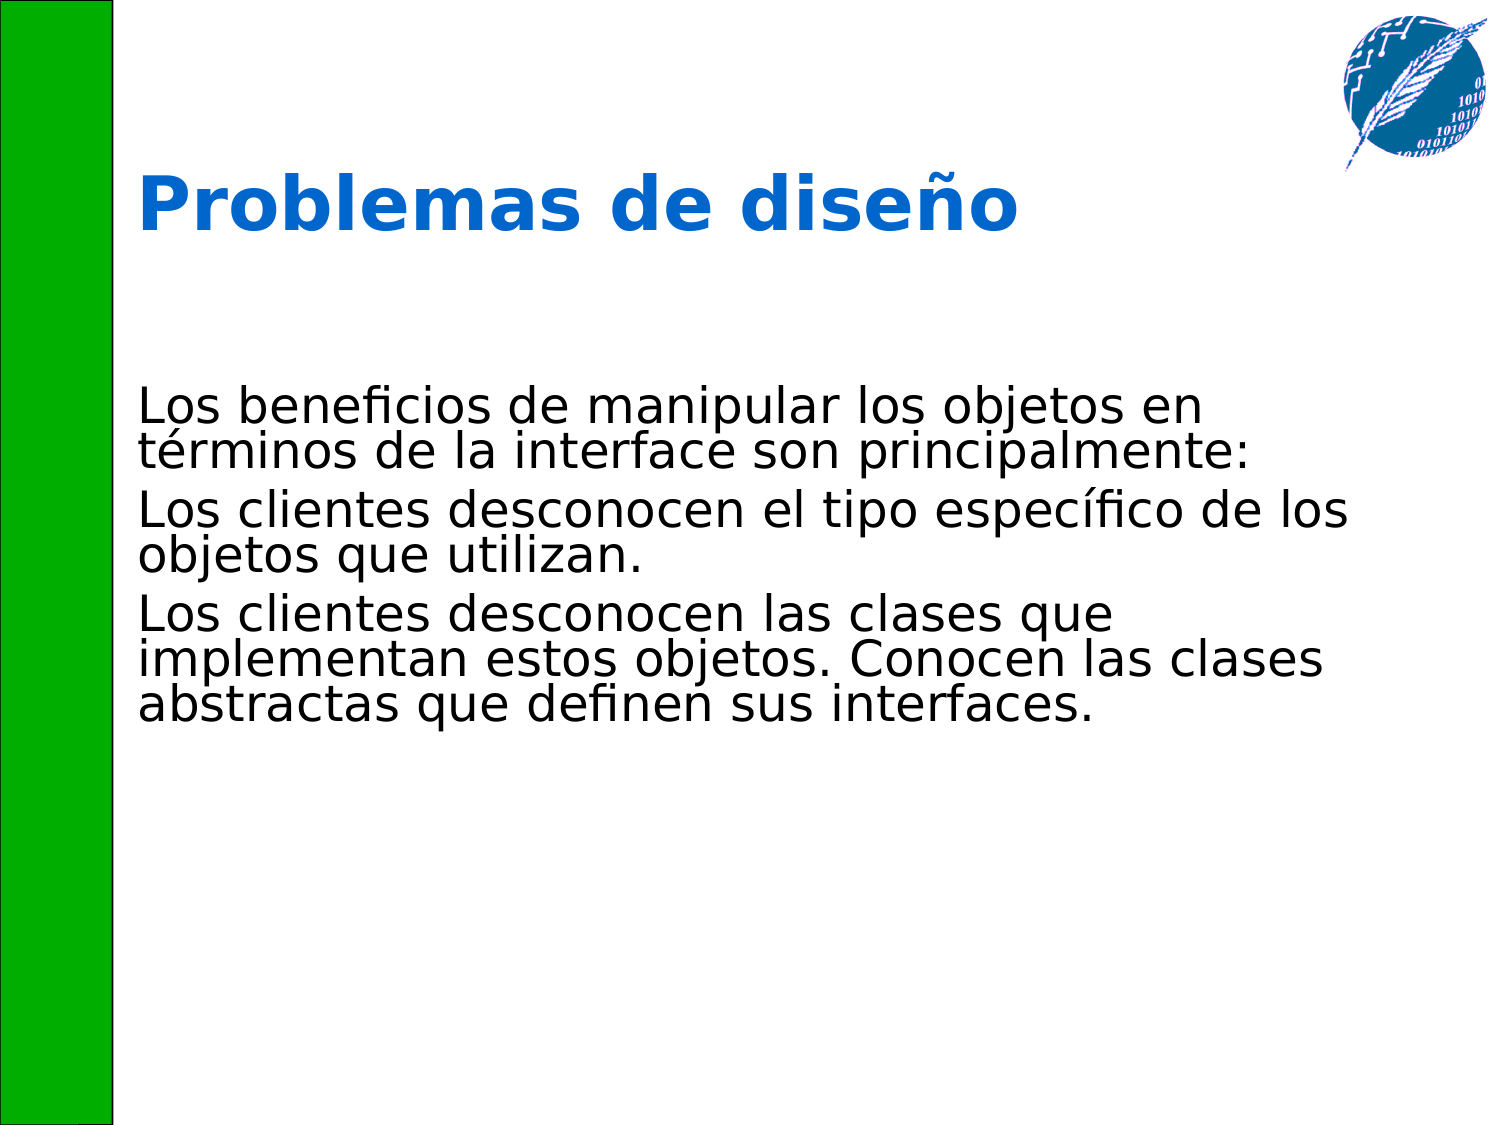

# Problemas de diseño
Los beneficios de manipular los objetos en términos de la interface son principalmente:
Los clientes desconocen el tipo específico de los objetos que utilizan.
Los clientes desconocen las clases que implementan estos objetos. Conocen las clases abstractas que definen sus interfaces.